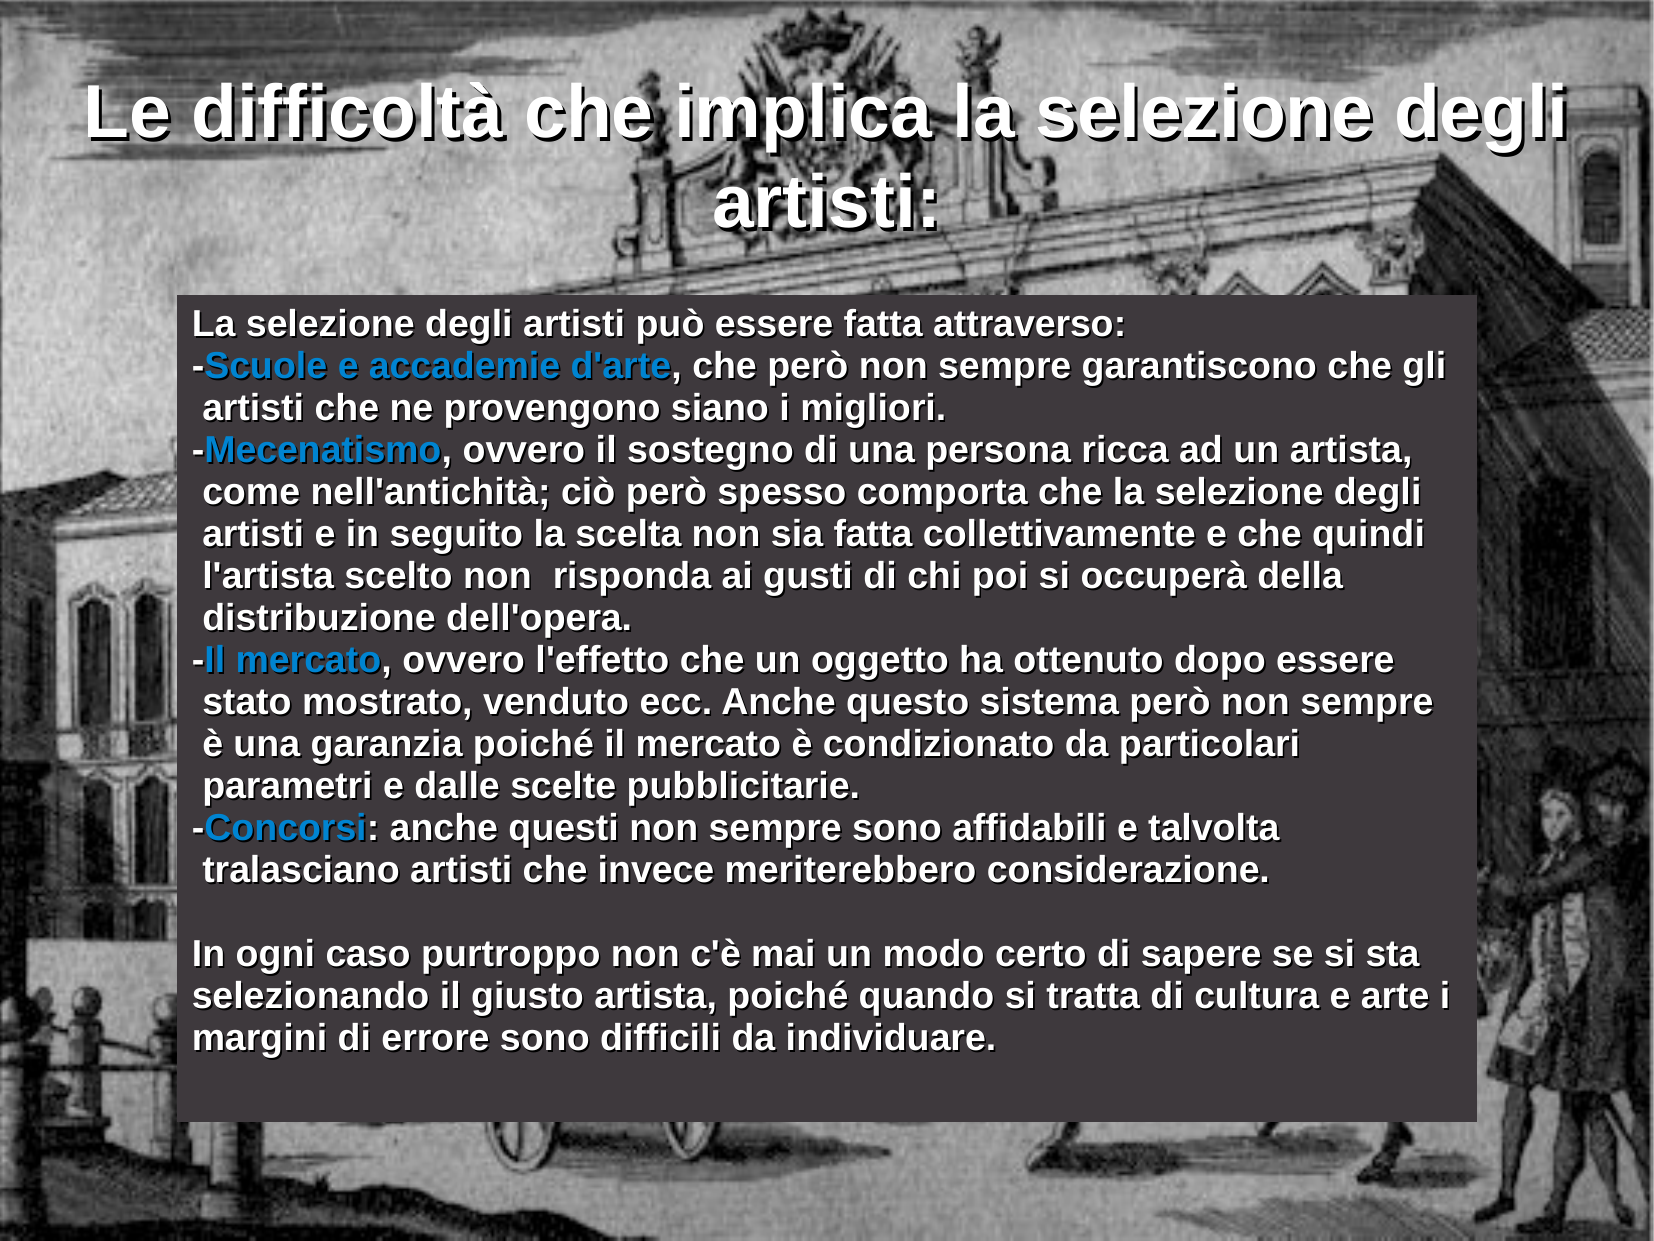

# Le difficoltà che implica la selezione degli artisti:
La selezione degli artisti può essere fatta attraverso:
-Scuole e accademie d'arte, che però non sempre garantiscono che gli artisti che ne provengono siano i migliori.
-Mecenatismo, ovvero il sostegno di una persona ricca ad un artista, come nell'antichità; ciò però spesso comporta che la selezione degli artisti e in seguito la scelta non sia fatta collettivamente e che quindi l'artista scelto non risponda ai gusti di chi poi si occuperà della distribuzione dell'opera.
-Il mercato, ovvero l'effetto che un oggetto ha ottenuto dopo essere stato mostrato, venduto ecc. Anche questo sistema però non sempre è una garanzia poiché il mercato è condizionato da particolari parametri e dalle scelte pubblicitarie.
-Concorsi: anche questi non sempre sono affidabili e talvolta tralasciano artisti che invece meriterebbero considerazione.
In ogni caso purtroppo non c'è mai un modo certo di sapere se si sta selezionando il giusto artista, poiché quando si tratta di cultura e arte i margini di errore sono difficili da individuare.